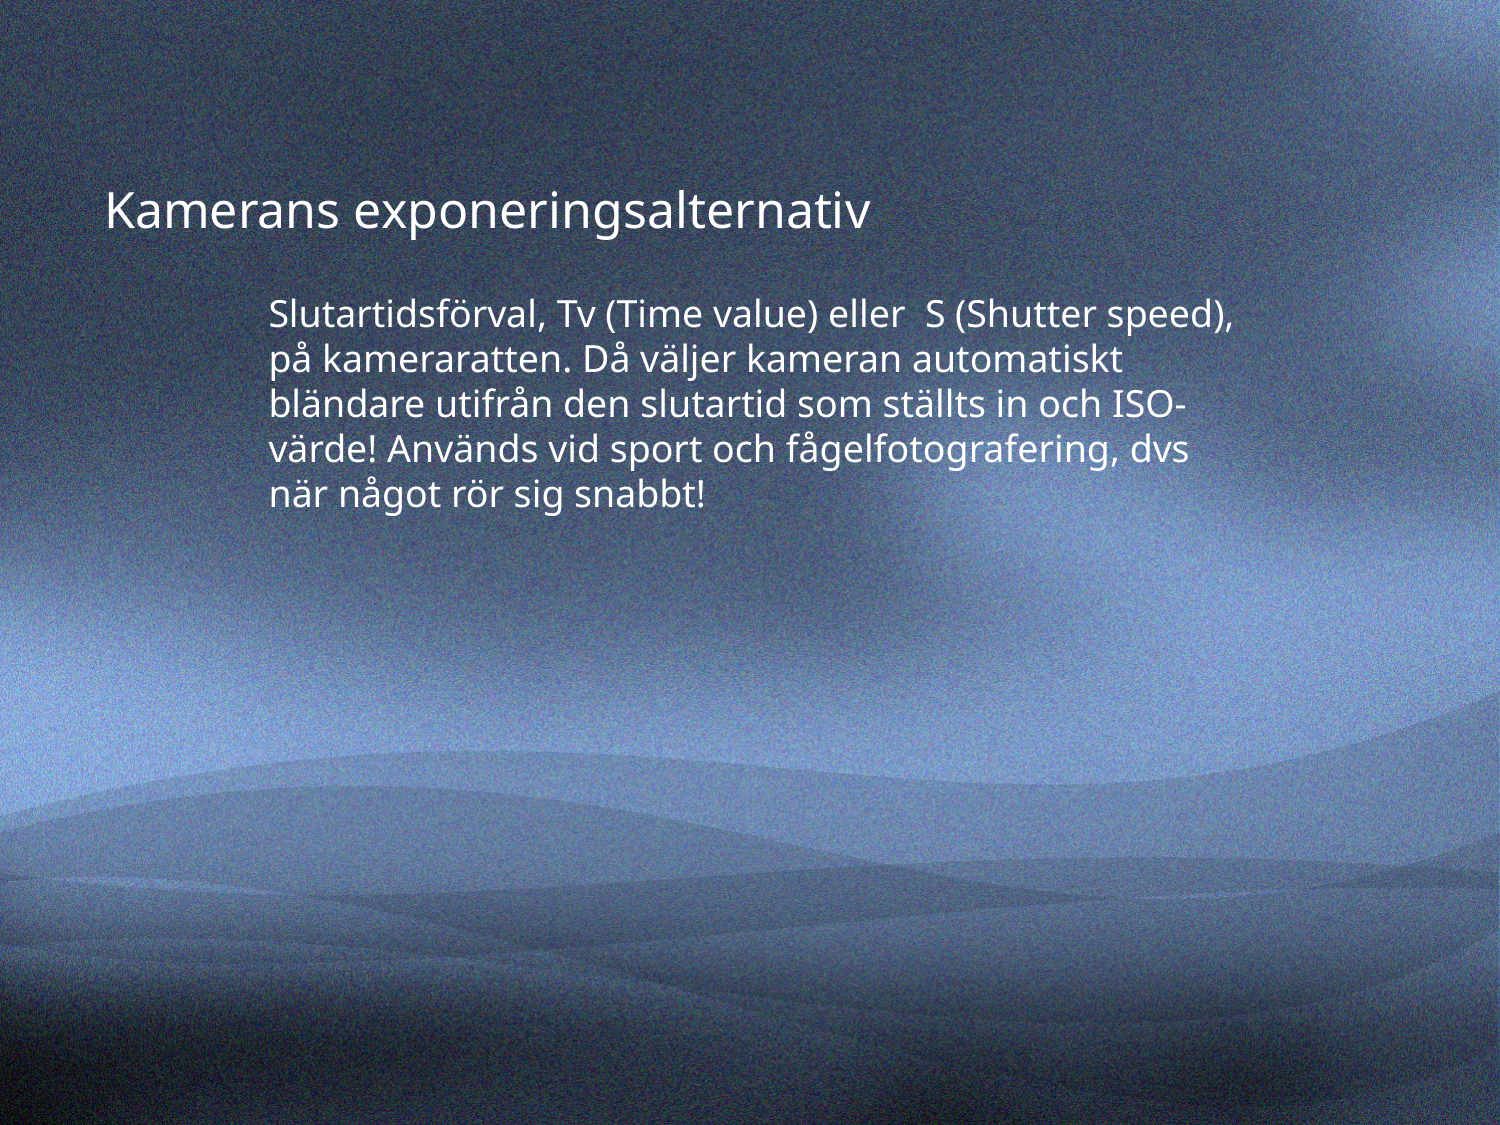

Kamerans exponeringsalternativ
Slutartidsförval, Tv (Time value) eller S (Shutter speed), på kameraratten. Då väljer kameran automatiskt bländare utifrån den slutartid som ställts in och ISO-värde! Används vid sport och fågelfotografering, dvs när något rör sig snabbt!